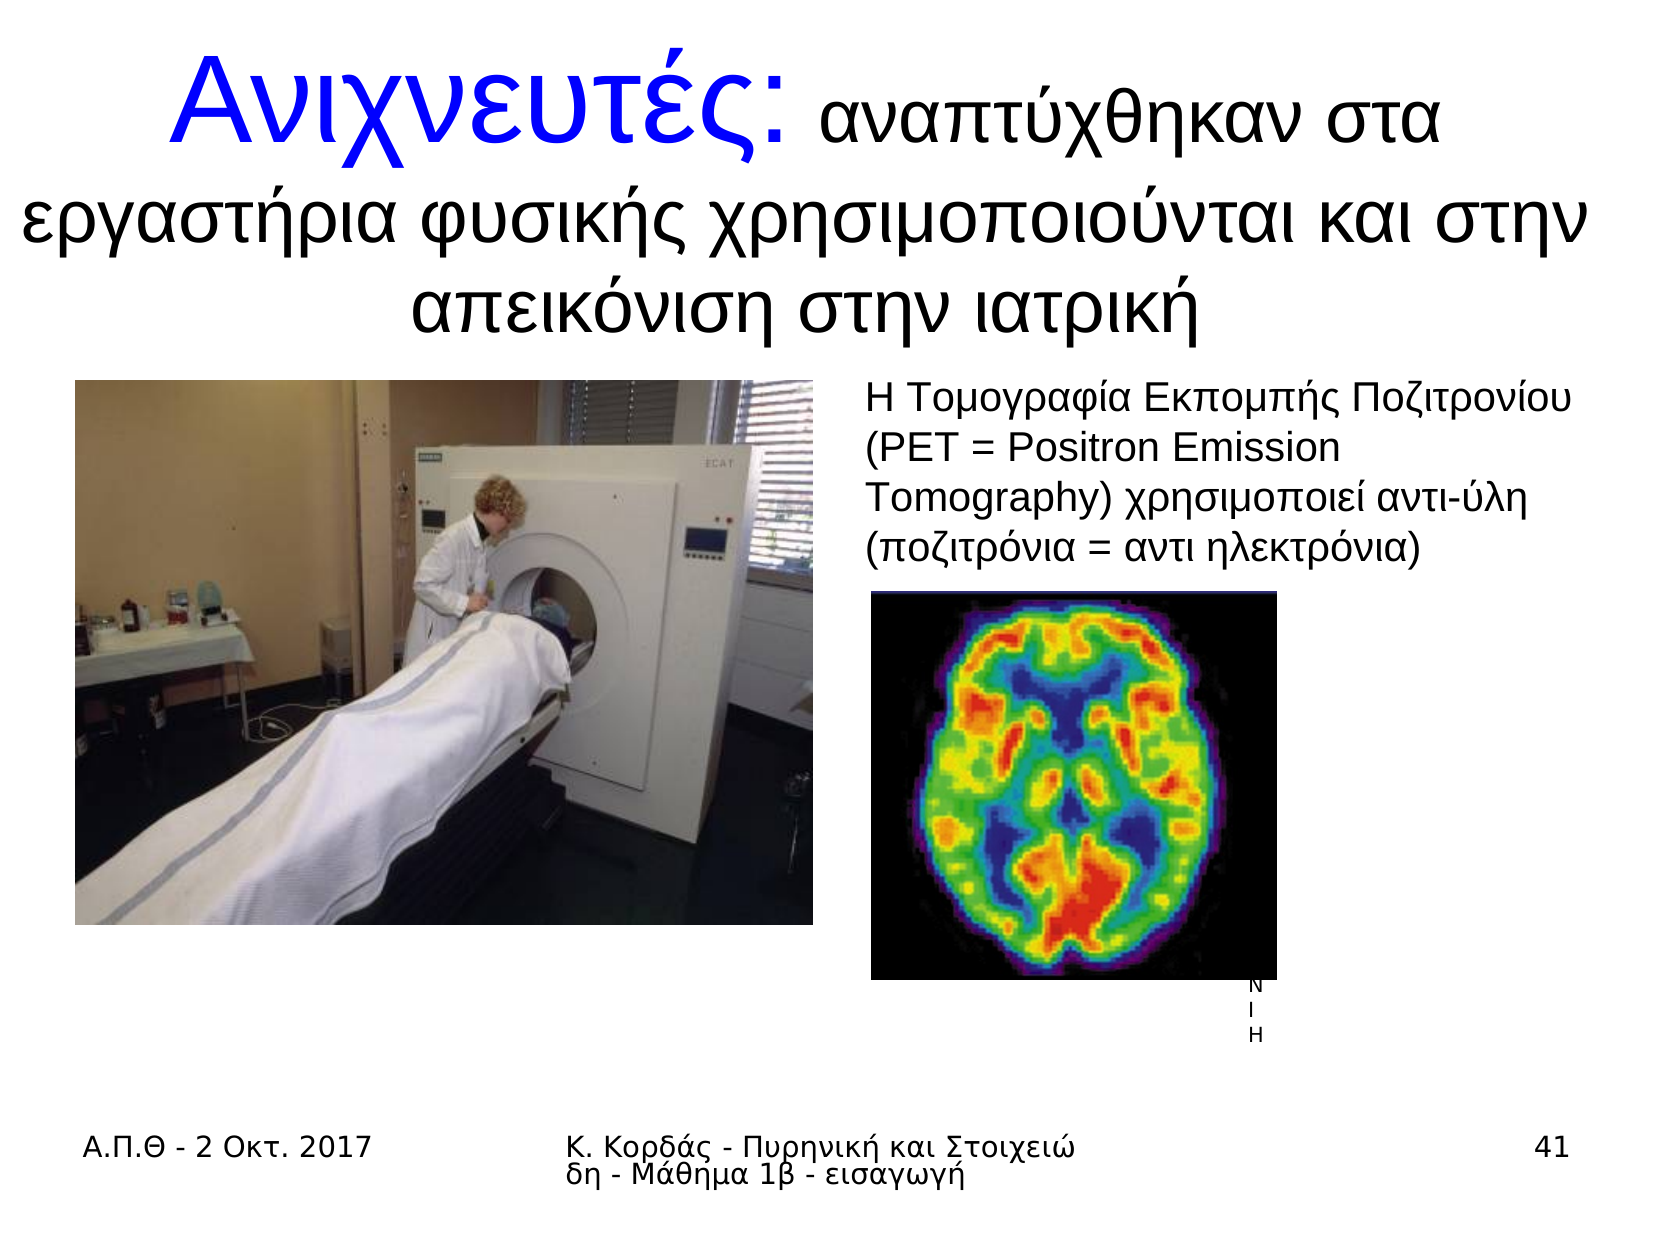

# Ανιχνευτές: αναπτύχθηκαν στα εργαστήρια φυσικής χρησιμοποιούνται και στην απεικόνιση στην ιατρική
Η Τομογραφία Εκπομπής Ποζιτρονίου (PET = Positron Emission Tomography) χρησιμοποιεί αντι-ύλη (ποζιτρόνια = αντι ηλεκτρόνια)
Courtesy NIH
Α.Π.Θ - 2 Οκτ. 2017
Κ. Κορδάς - Πυρηνική και Στοιχειώδη - Μάθημα 1β - εισαγωγή
41